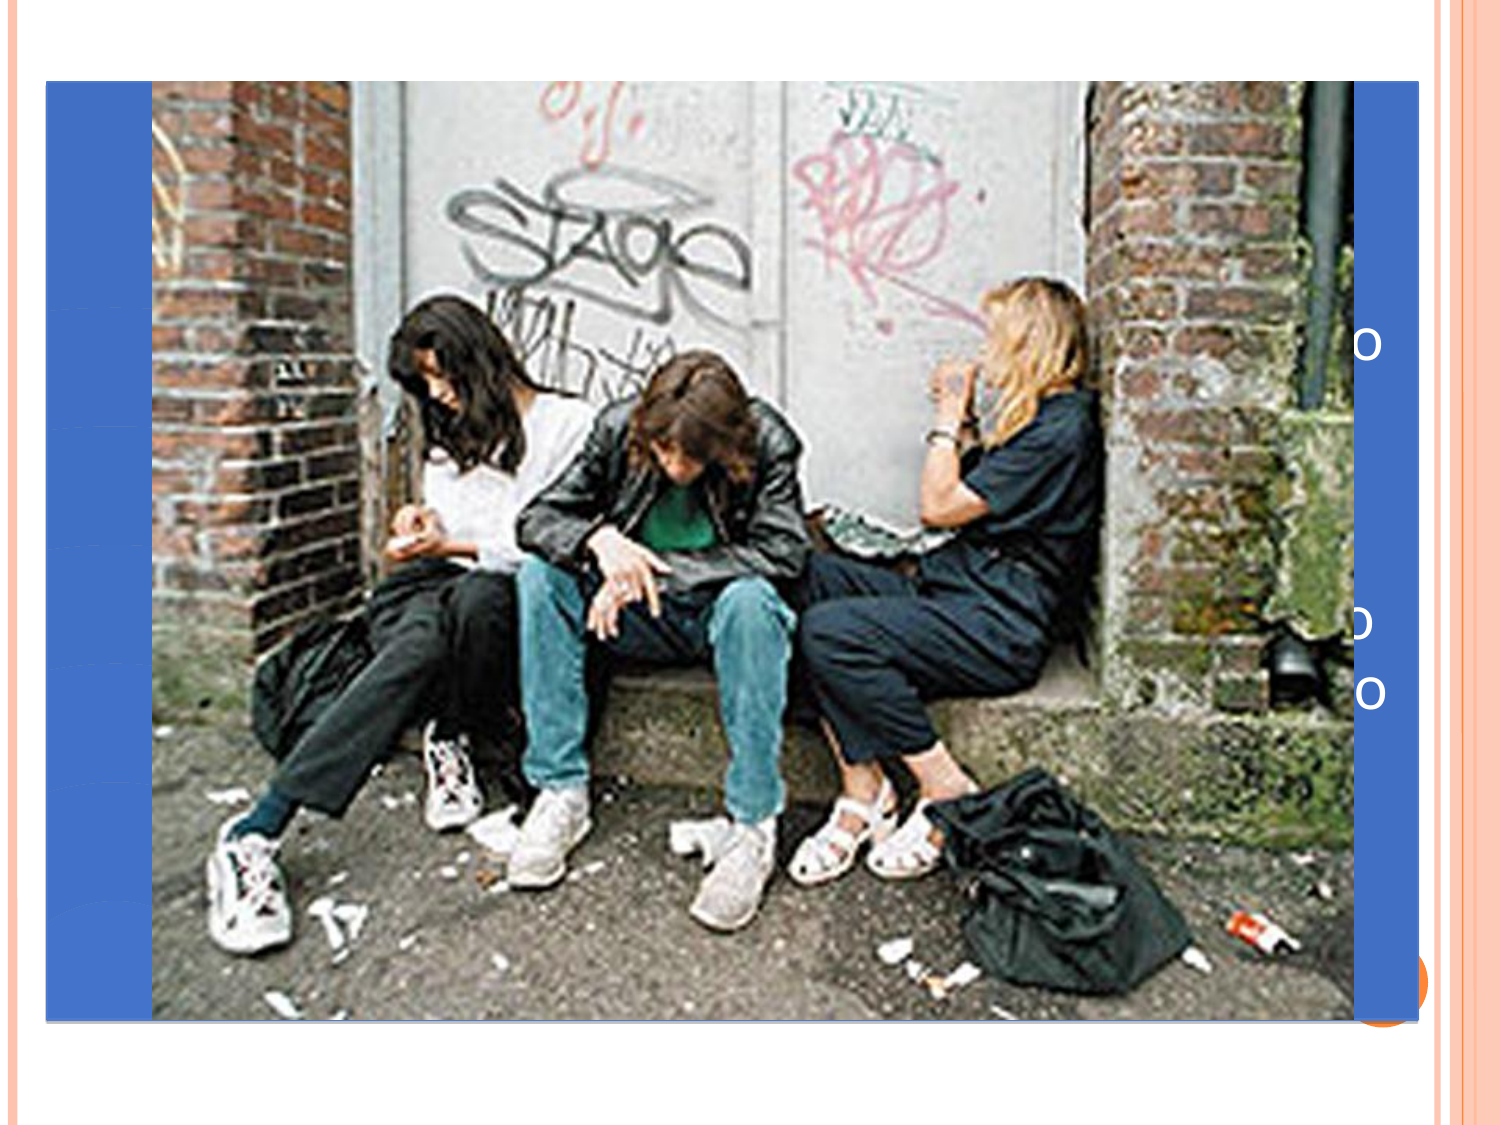

# ВОЗ рассчитала критический процент наркоманов в структуре постоянного населения (7%), при достижении которого в обществе начинают происходить процессы деградации населения. Сопоставляя этот показатель с данными социологических исследований,- . можно констатировать, что российское общество приближается к ситуации физической и социокультурной деградации.